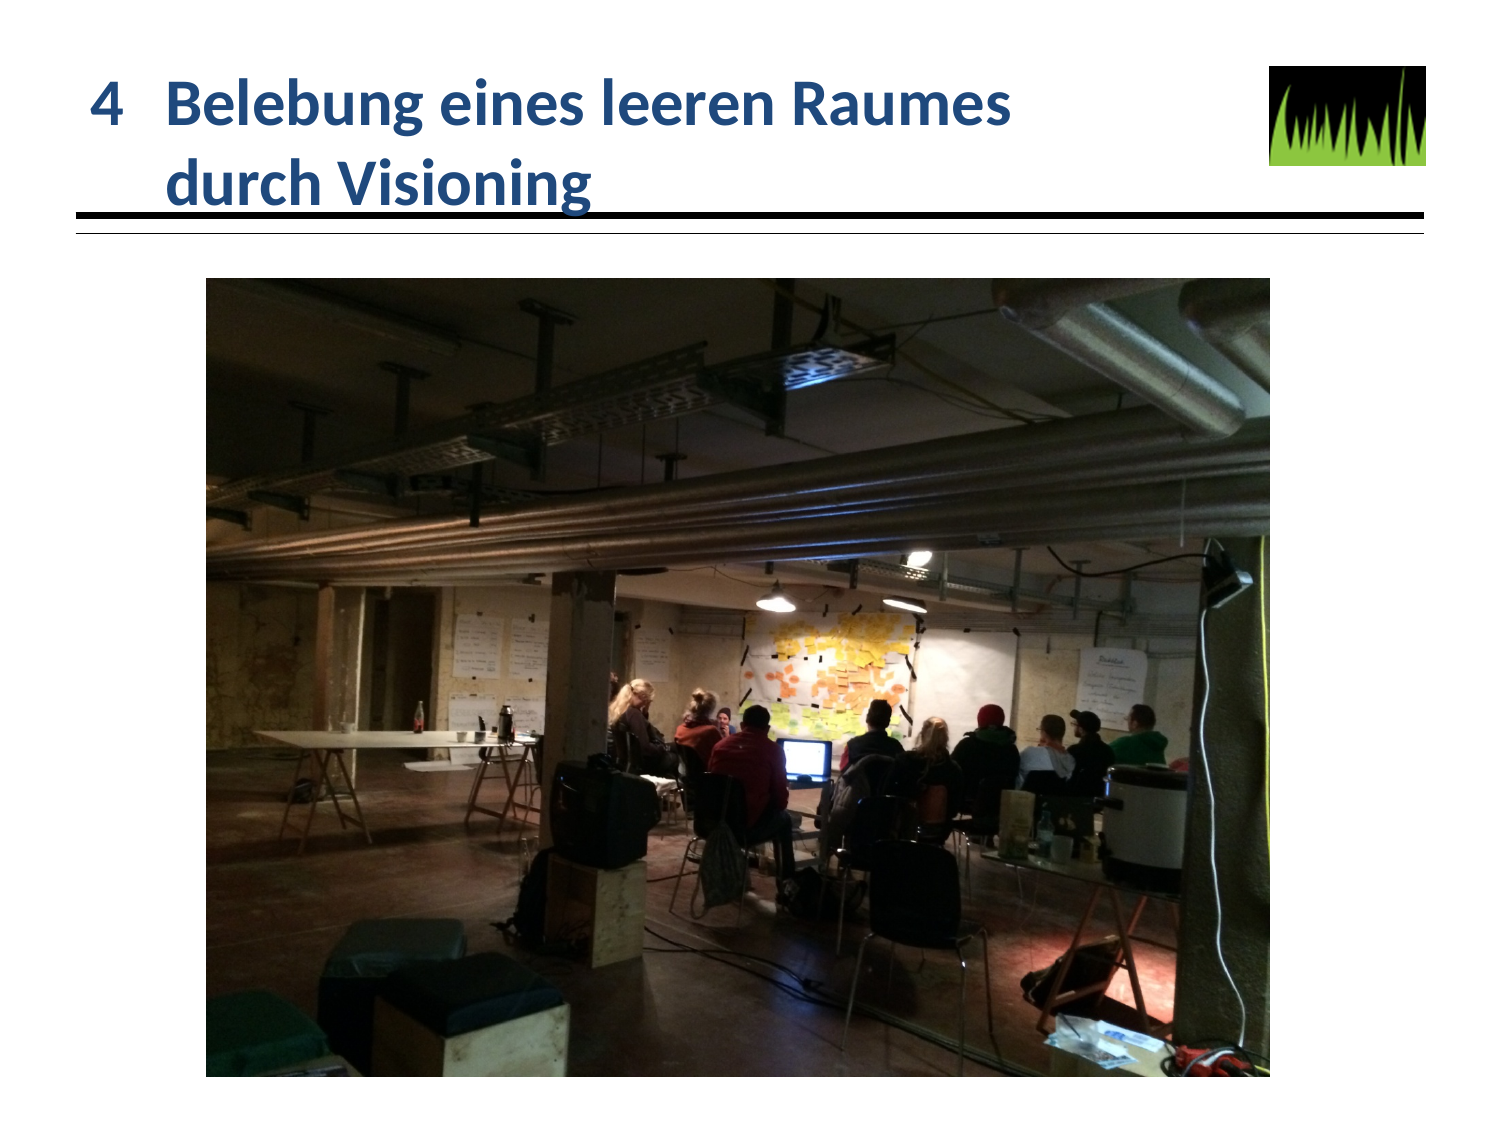

# 4	Belebung eines leeren Raumes durch Visioning